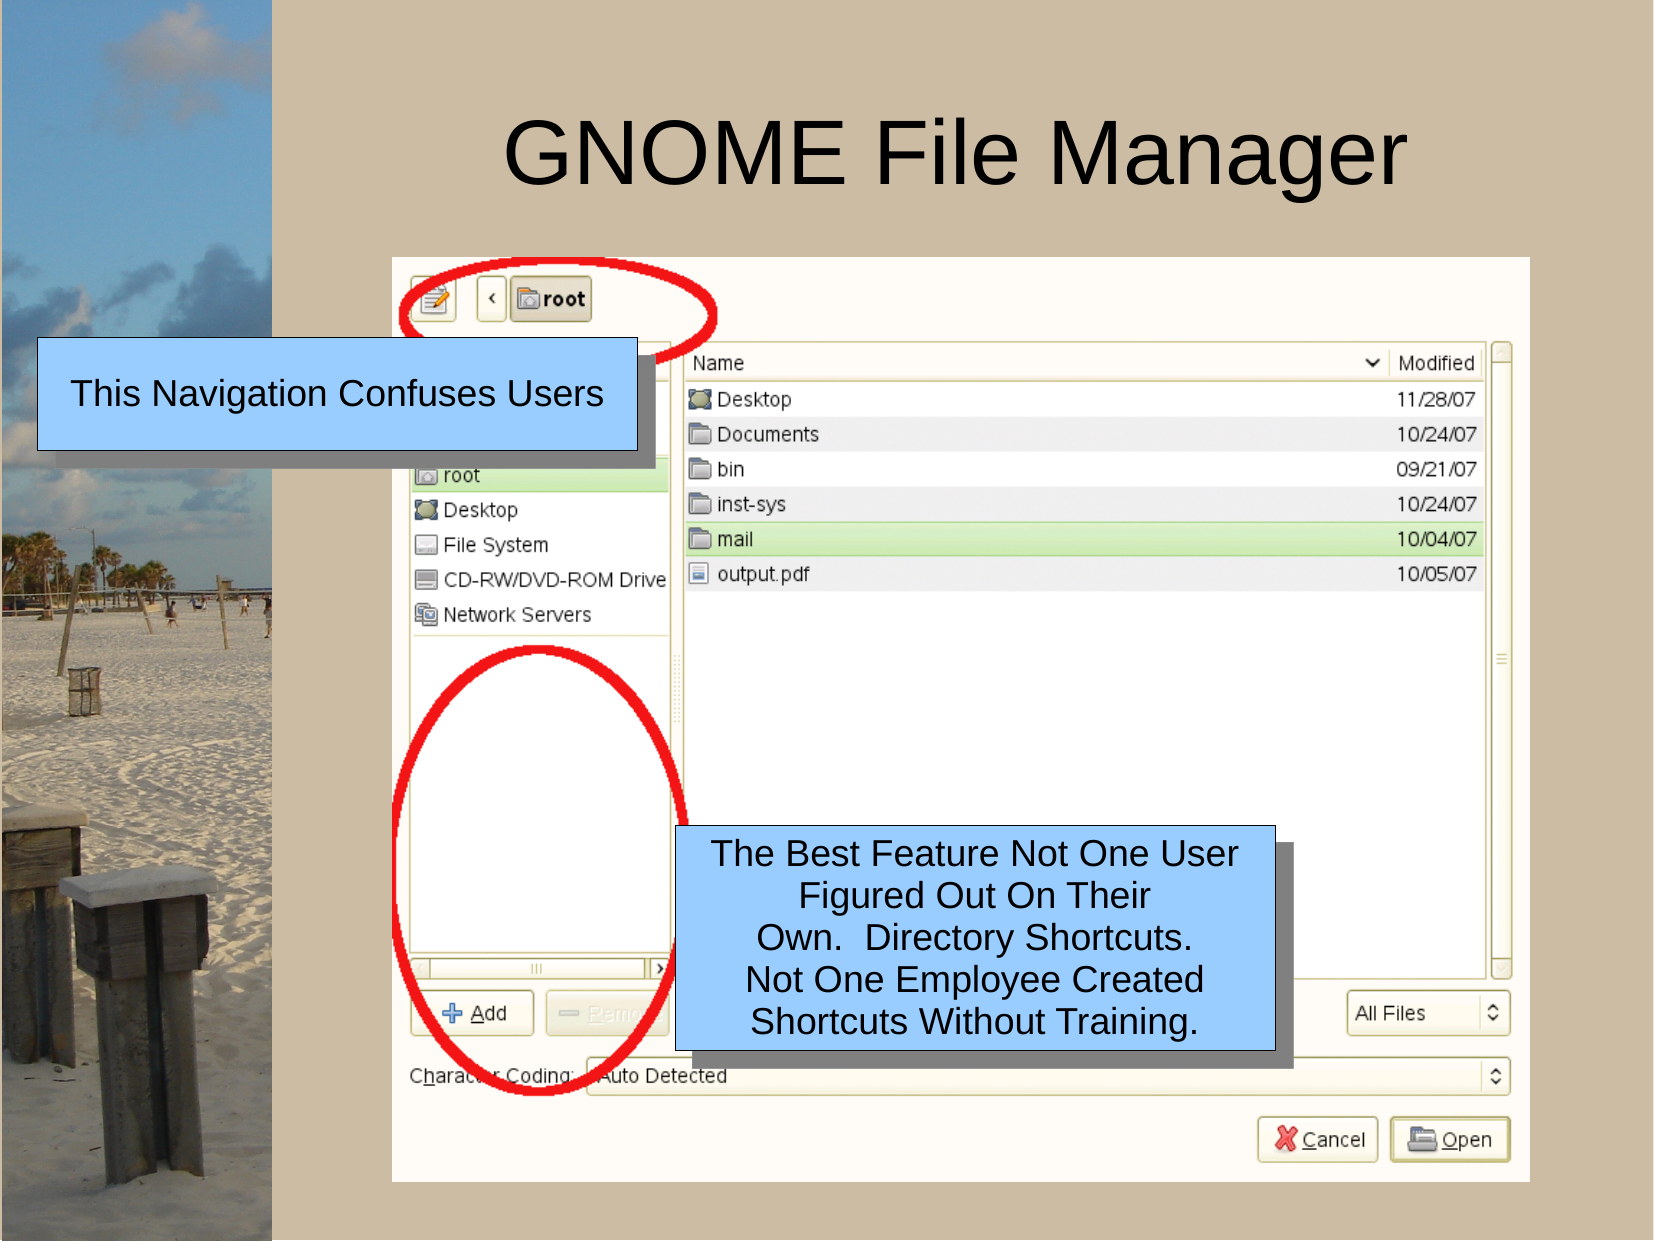

# GNOME File Manager
This Navigation Confuses Users
The Best Feature Not One User
Figured Out On Their
Own. Directory Shortcuts.
Not One Employee Created
Shortcuts Without Training.